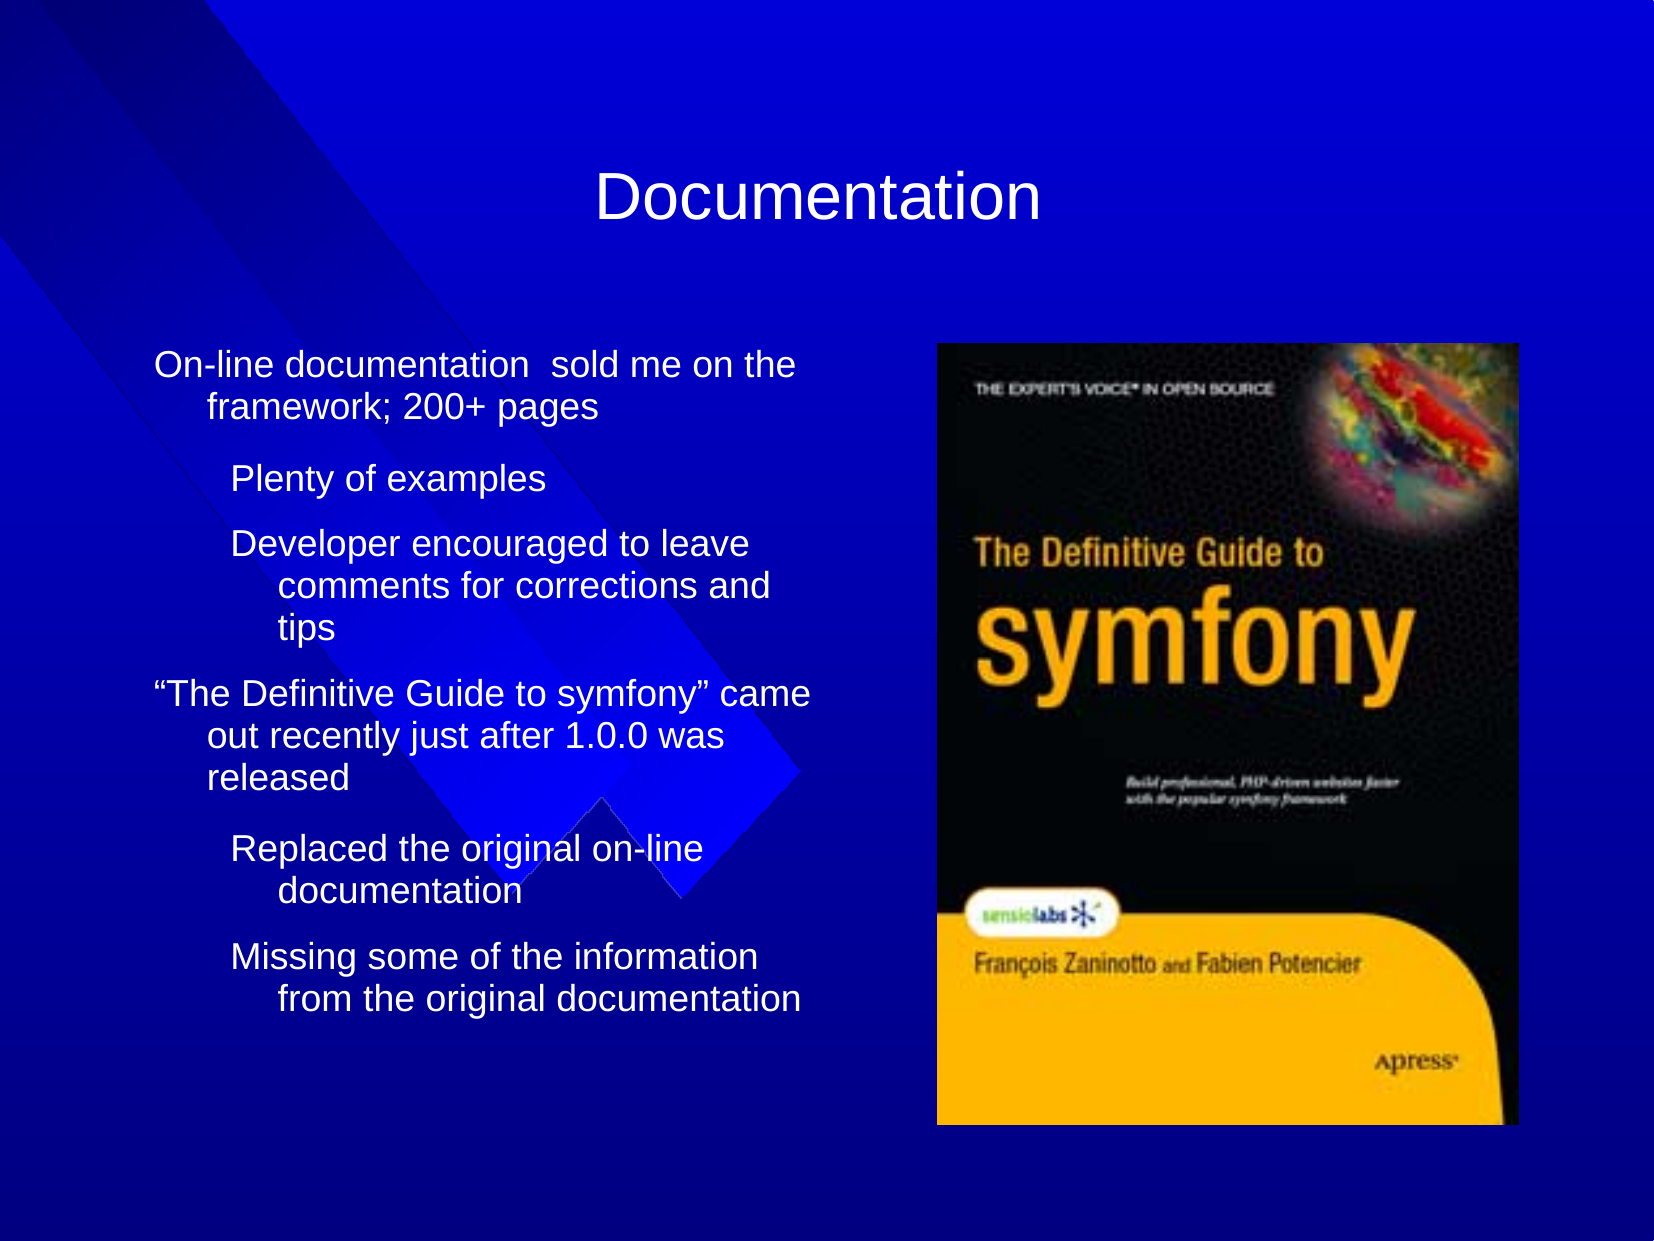

# Documentation
On-line documentation sold me on the framework; 200+ pages
Plenty of examples
Developer encouraged to leave comments for corrections and tips
“The Definitive Guide to symfony” came out recently just after 1.0.0 was released
Replaced the original on-line documentation
Missing some of the information from the original documentation